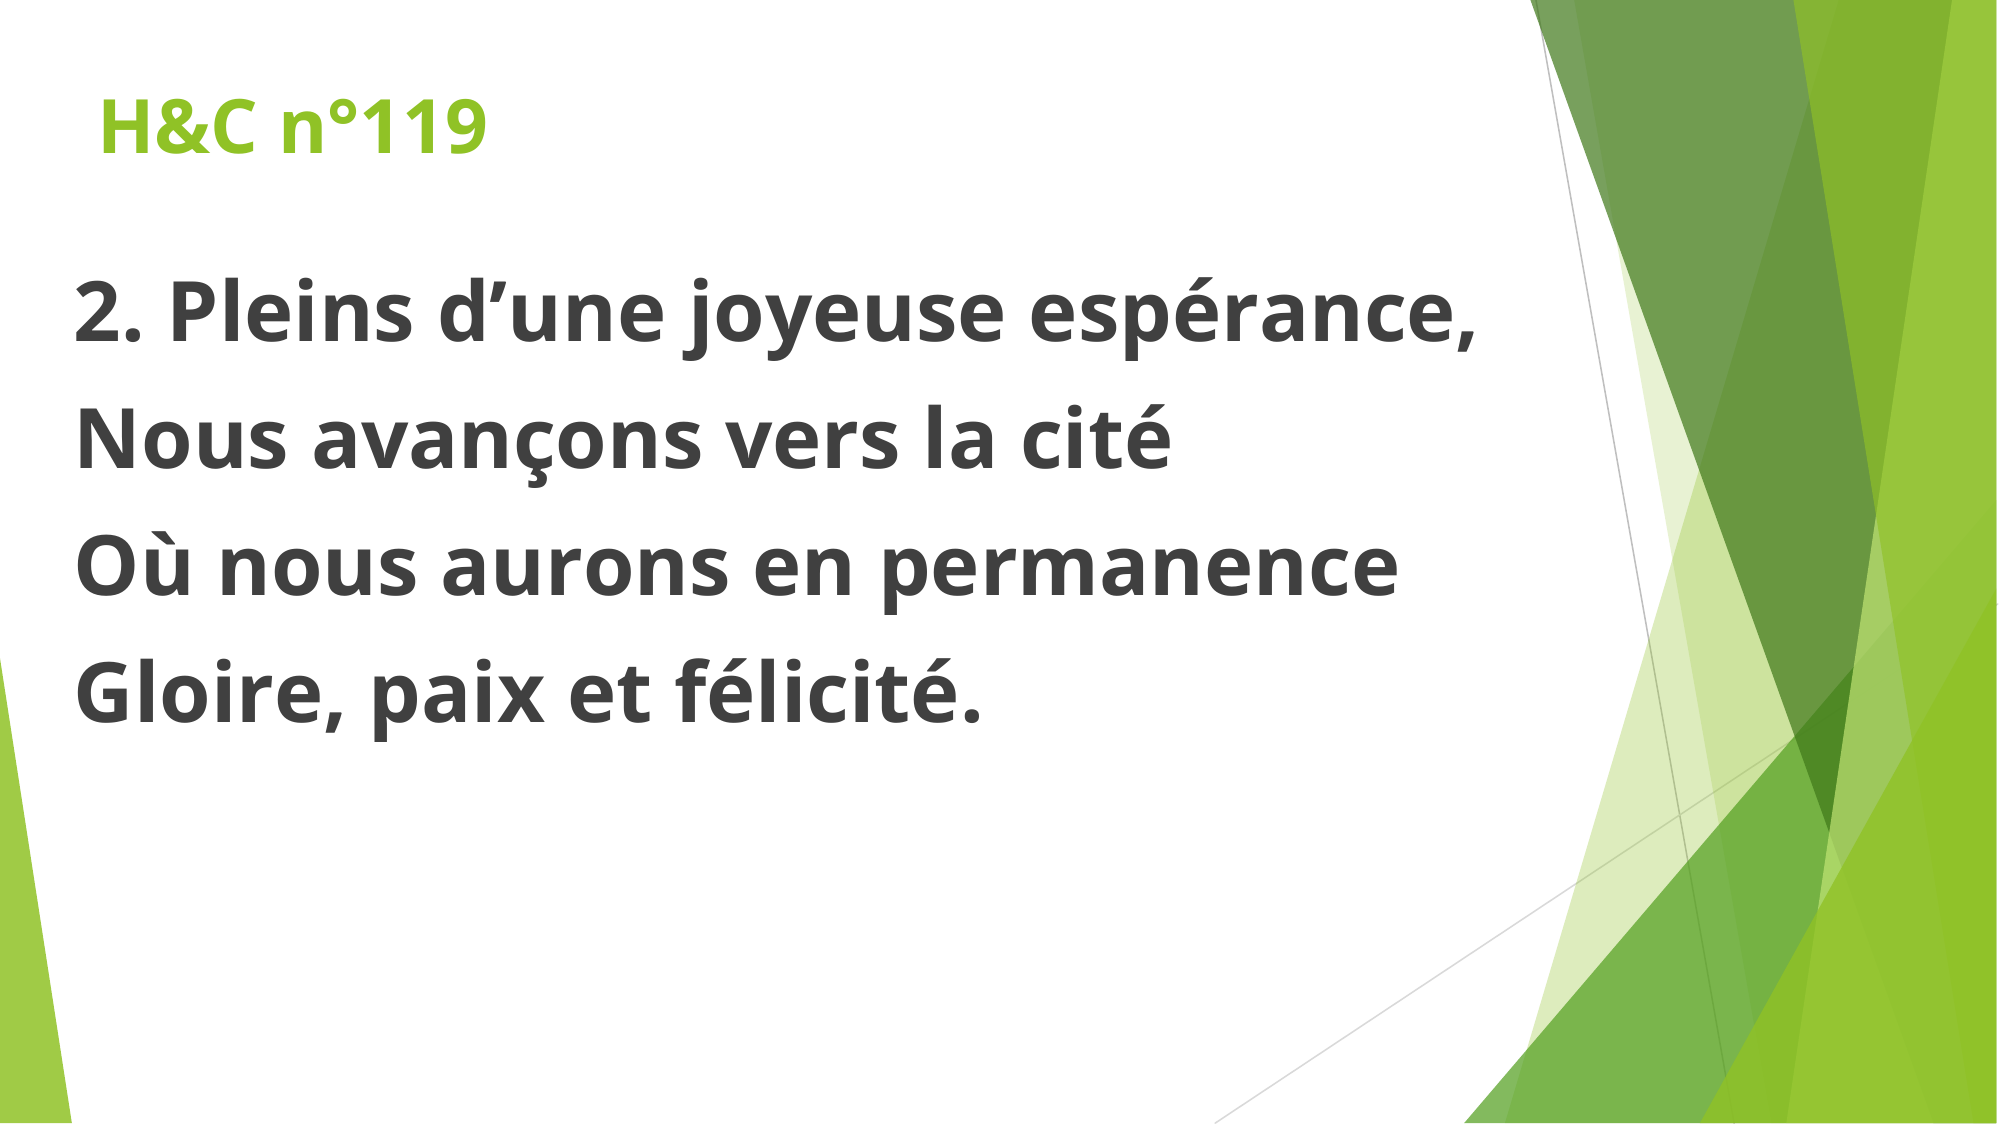

H&C n°119
2. Pleins d’une joyeuse espérance,
Nous avançons vers la cité
Où nous aurons en permanence
Gloire, paix et félicité.